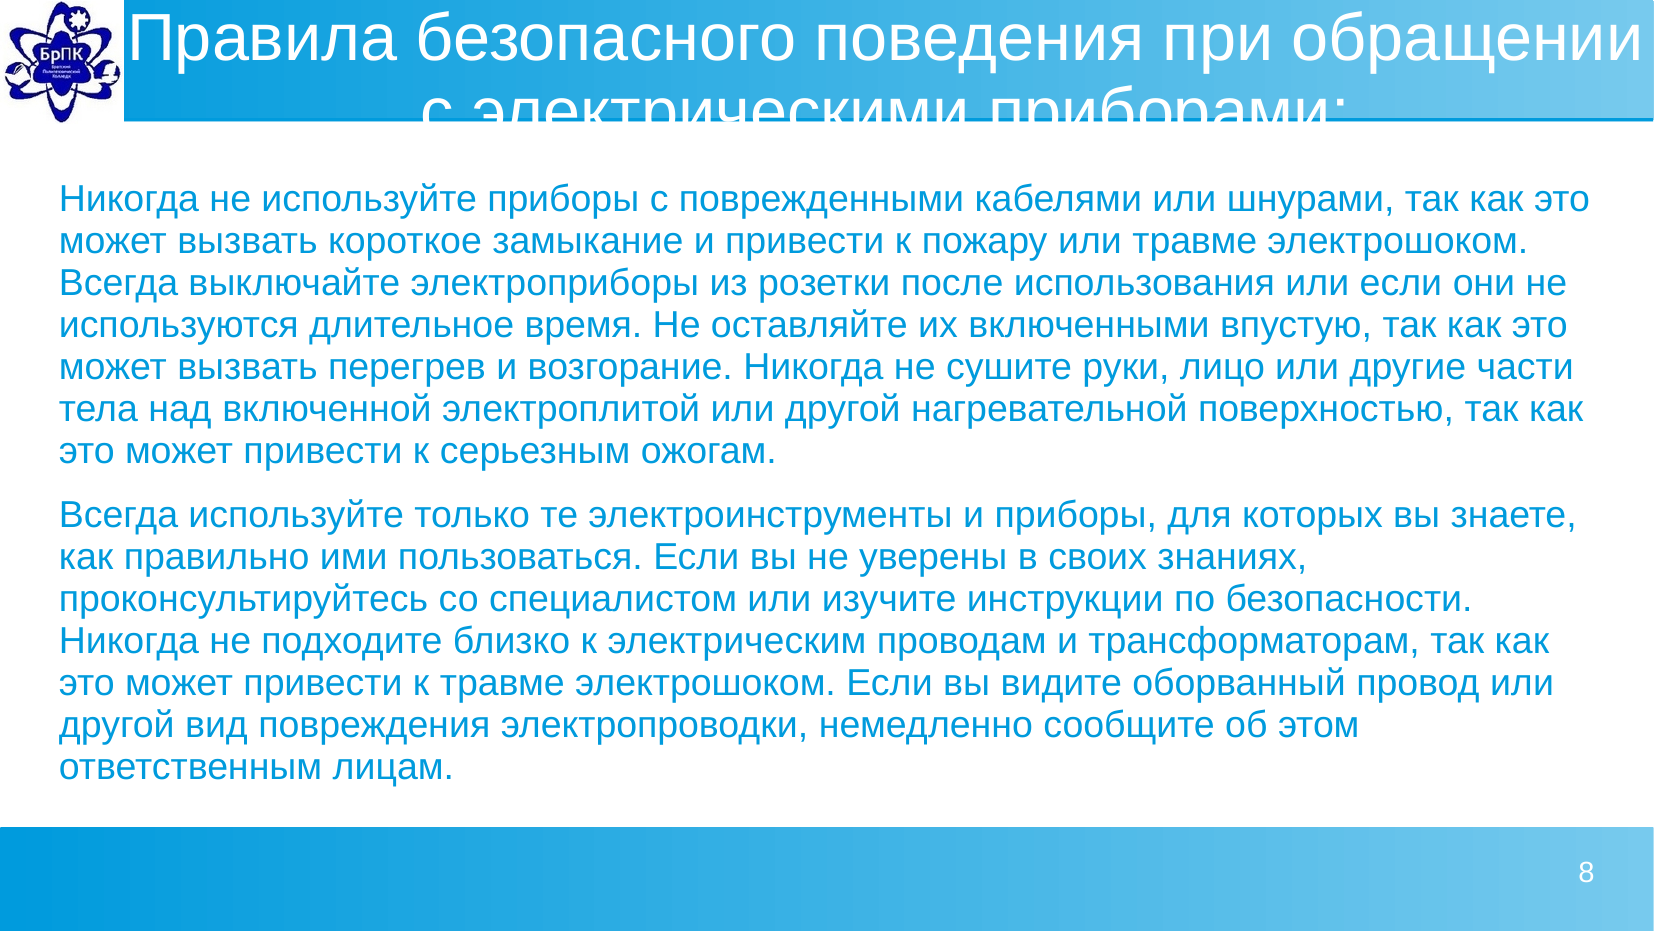

# Правила безопасного поведения при обращении с электрическими приборами:
Никогда не используйте приборы с поврежденными кабелями или шнурами, так как это может вызвать короткое замыкание и привести к пожару или травме электрошоком. Всегда выключайте электроприборы из розетки после использования или если они не используются длительное время. Не оставляйте их включенными впустую, так как это может вызвать перегрев и возгорание. Никогда не сушите руки, лицо или другие части тела над включенной электроплитой или другой нагревательной поверхностью, так как это может привести к серьезным ожогам.
Всегда используйте только те электроинструменты и приборы, для которых вы знаете, как правильно ими пользоваться. Если вы не уверены в своих знаниях, проконсультируйтесь со специалистом или изучите инструкции по безопасности. Никогда не подходите близко к электрическим проводам и трансформаторам, так как это может привести к травме электрошоком. Если вы видите оборванный провод или другой вид повреждения электропроводки, немедленно сообщите об этом ответственным лицам.
8